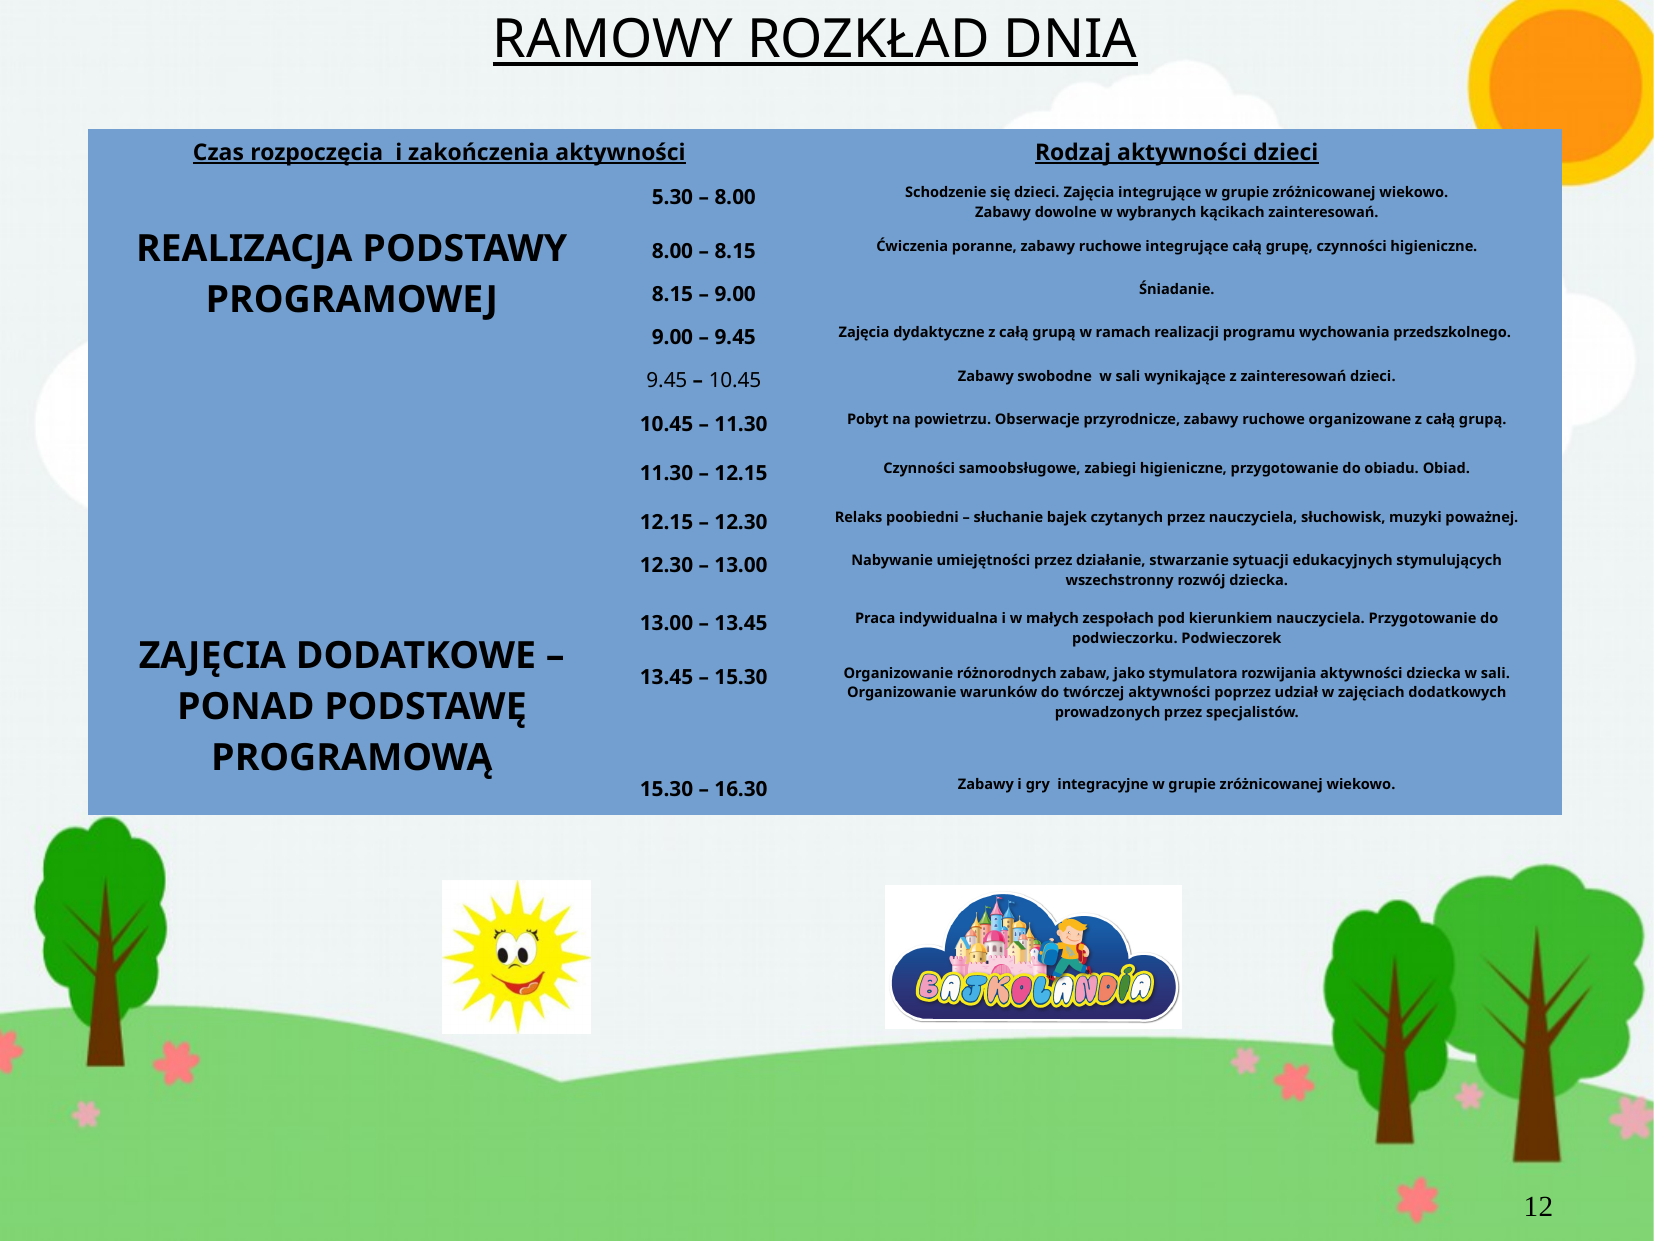

RAMOWY ROZKŁAD DNIA
| Czas rozpoczęcia  i zakończenia aktywności | | Rodzaj aktywności dzieci |
| --- | --- | --- |
| REALIZACJA PODSTAWY PROGRAMOWEJ | 5.30 – 8.00 | Schodzenie się dzieci. Zajęcia integrujące w grupie zróżnicowanej wiekowo. Zabawy dowolne w wybranych kącikach zainteresowań. |
| | 8.00 – 8.15 | Ćwiczenia poranne, zabawy ruchowe integrujące całą grupę, czynności higieniczne. |
| | 8.15 – 9.00 | Śniadanie. |
| | 9.00 – 9.45 | Zajęcia dydaktyczne z całą grupą w ramach realizacji programu wychowania przedszkolnego. |
| | 9.45 – 10.45 | Zabawy swobodne w sali wynikające z zainteresowań dzieci. |
| | 10.45 – 11.30 | Pobyt na powietrzu. Obserwacje przyrodnicze, zabawy ruchowe organizowane z całą grupą. |
| | 11.30 – 12.15 | Czynności samoobsługowe, zabiegi higieniczne, przygotowanie do obiadu. Obiad. |
| | 12.15 – 12.30 | Relaks poobiedni – słuchanie bajek czytanych przez nauczyciela, słuchowisk, muzyki poważnej. |
| | 12.30 – 13.00 | Nabywanie umiejętności przez działanie, stwarzanie sytuacji edukacyjnych stymulujących wszechstronny rozwój dziecka. |
| ZAJĘCIA DODATKOWE – PONAD PODSTAWĘ PROGRAMOWĄ | 13.00 – 13.45 | Praca indywidualna i w małych zespołach pod kierunkiem nauczyciela. Przygotowanie do podwieczorku. Podwieczorek |
| | 13.45 – 15.30 | Organizowanie różnorodnych zabaw, jako stymulatora rozwijania aktywności dziecka w sali. Organizowanie warunków do twórczej aktywności poprzez udział w zajęciach dodatkowych prowadzonych przez specjalistów. |
| | 15.30 – 16.30 | Zabawy i gry  integracyjne w grupie zróżnicowanej wiekowo. |